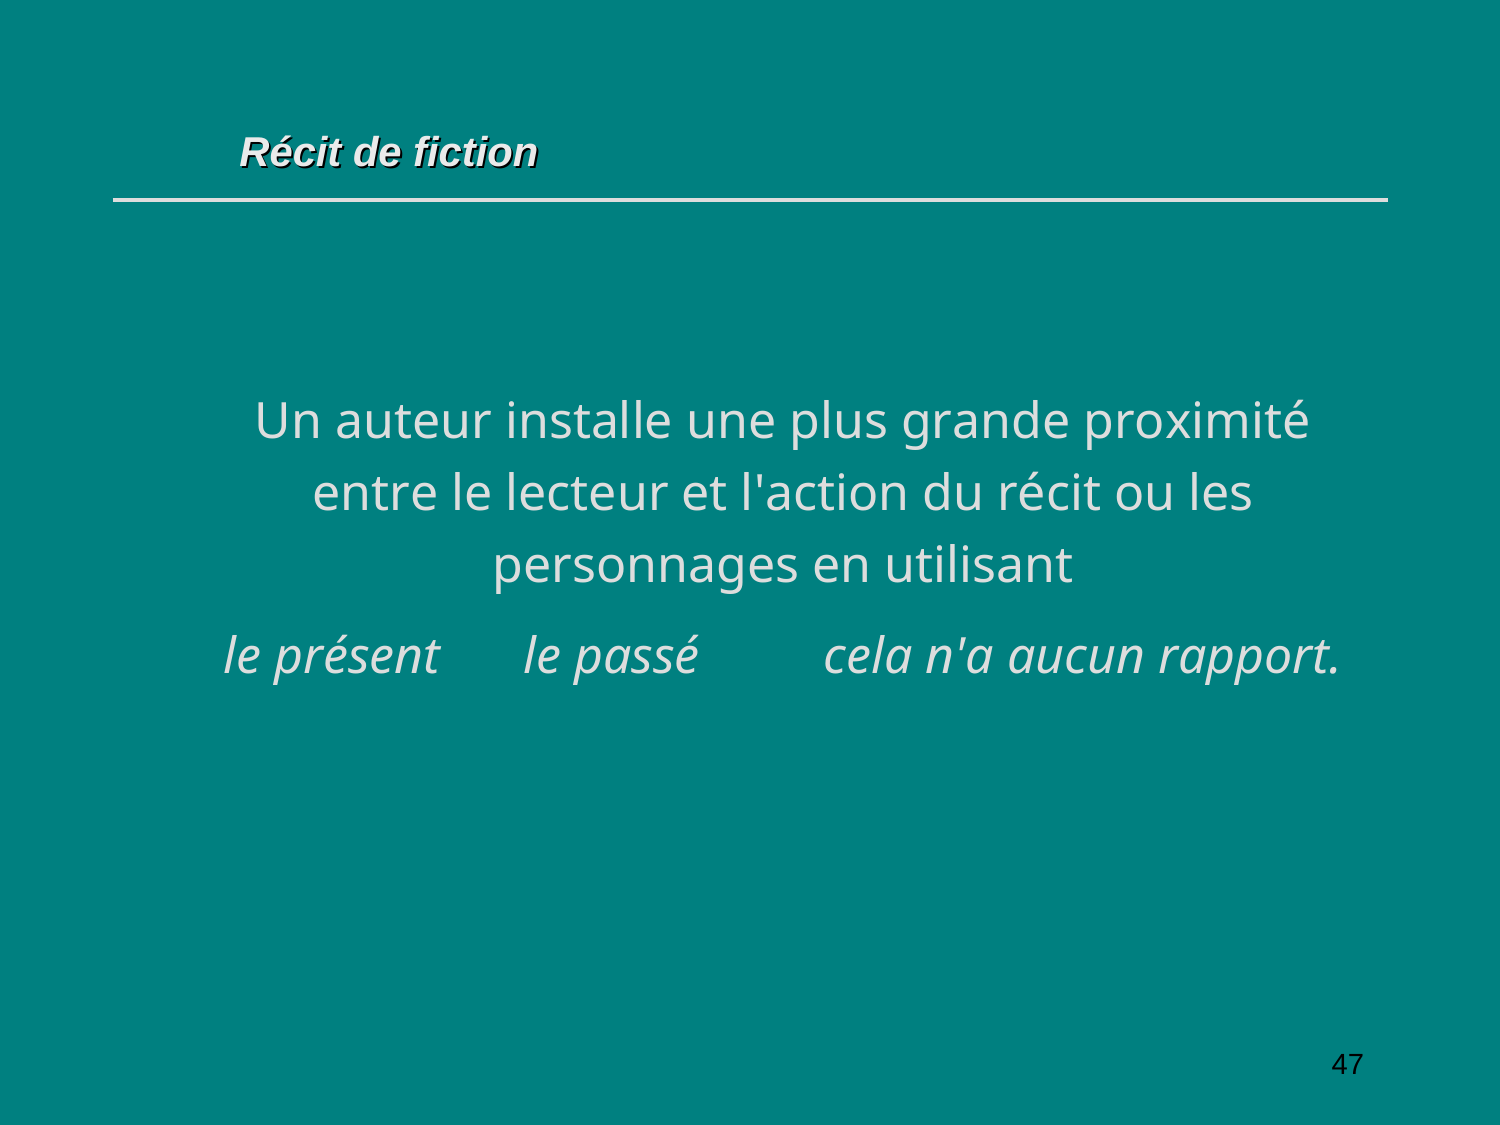

Récit de fiction
Un auteur installe une plus grande proximité entre le lecteur et l'action du récit ou les personnages en utilisant
le présent	le passé	cela n'a aucun rapport.
47